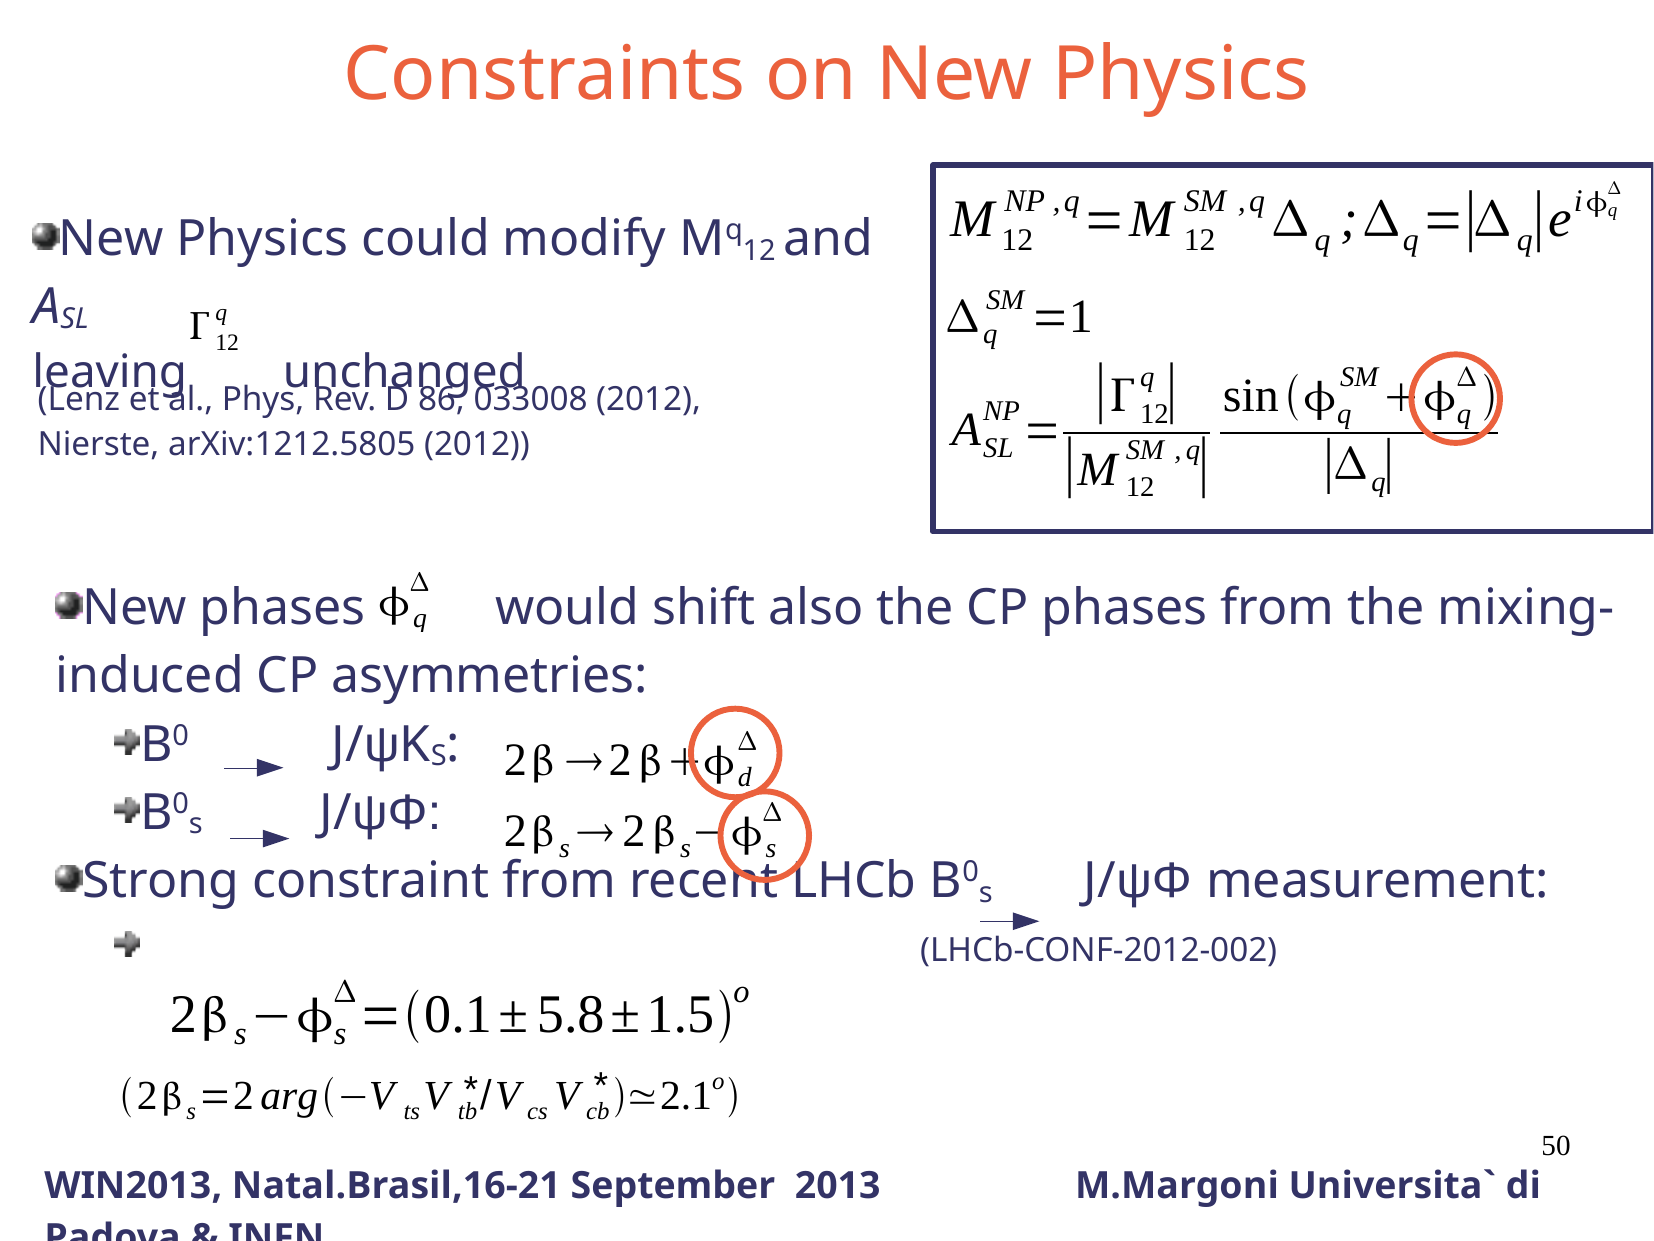

# Constraints on New Physics
New Physics could modify Mq12 and ASL
leaving unchanged
(Lenz et al., Phys, Rev. D 86, 033008 (2012),
Nierste, arXiv:1212.5805 (2012))
New phases would shift also the CP phases from the mixing-induced CP asymmetries:
B0 J/ψKS:
B0s J/ψΦ:
Strong constraint from recent LHCb B0s J/ψΦ measurement:
 (LHCb-CONF-2012-002)
*
*
50
WIN2013, Natal.Brasil,16-21 September 2013 M.Margoni Universita` di Padova & INFN